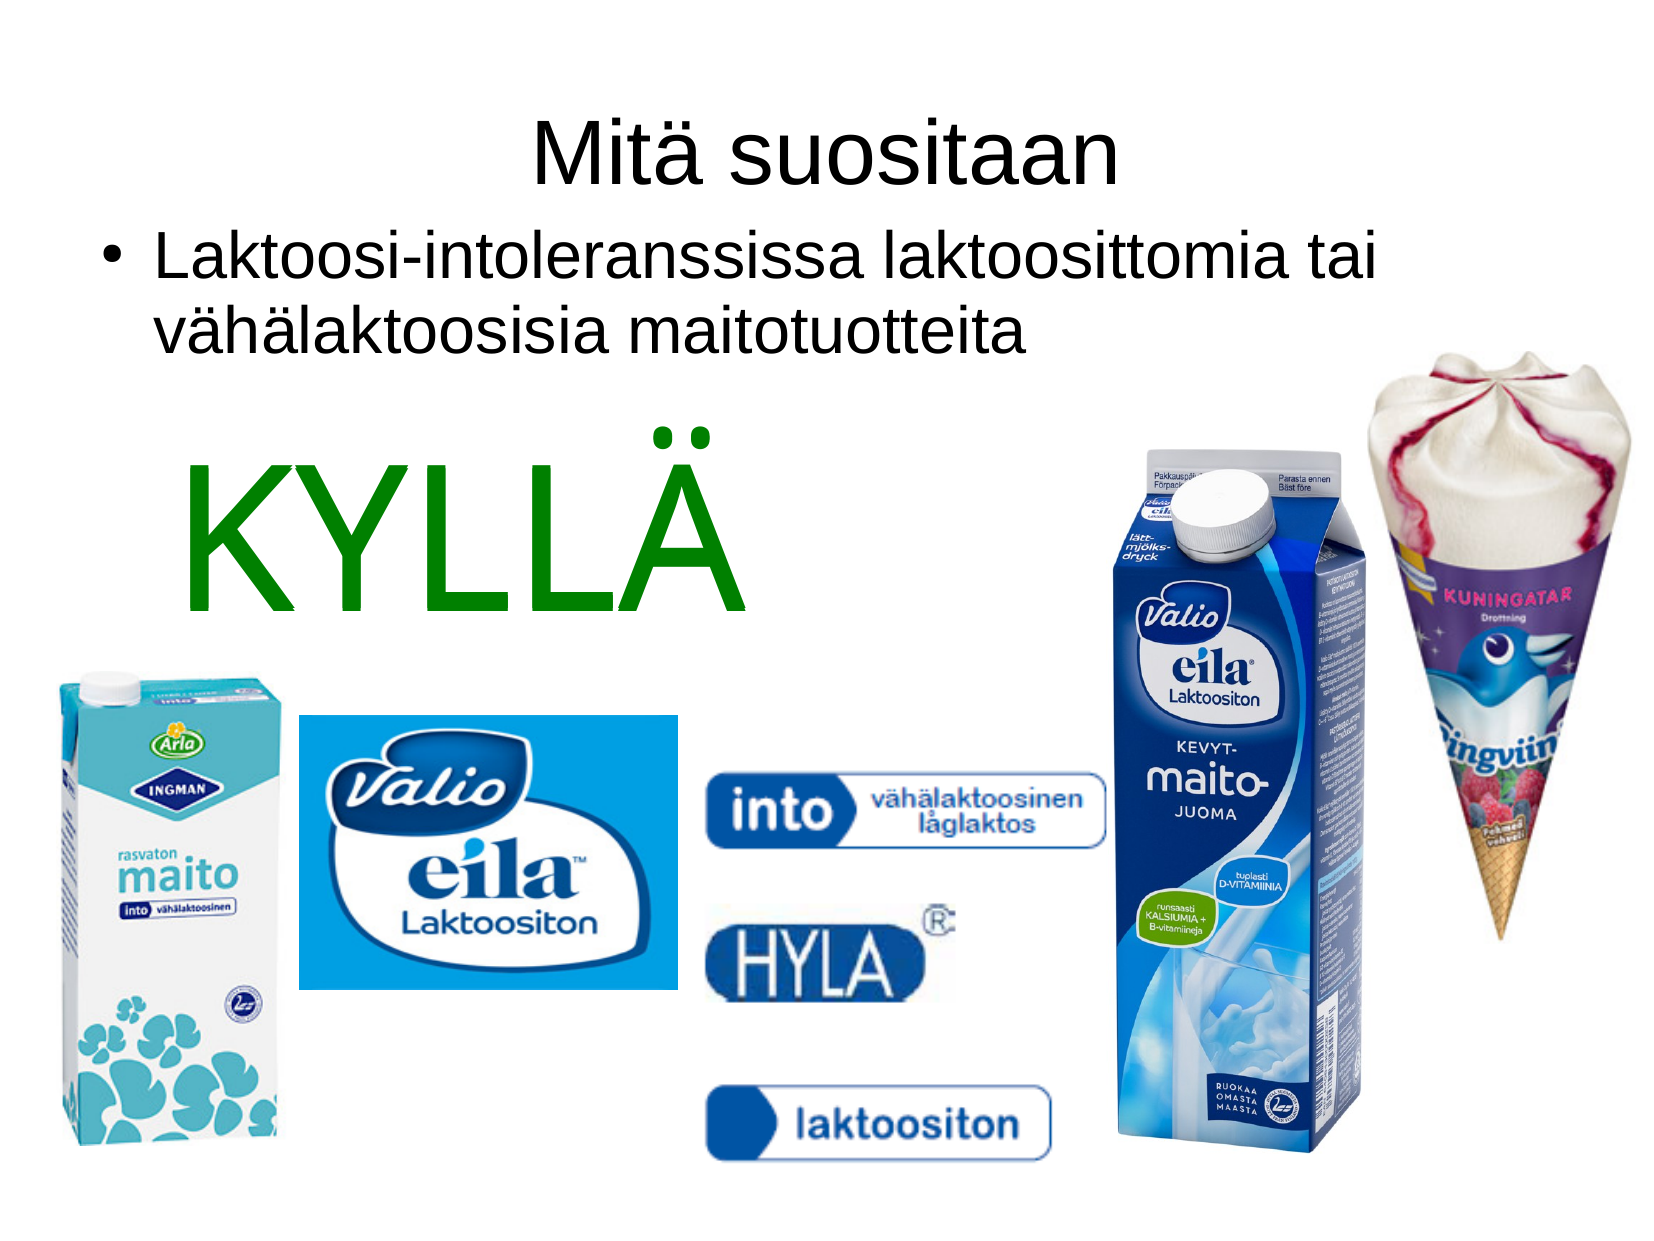

# Mitä suositaan
Laktoosi-intoleranssissa laktoosittomia tai vähälaktoosisia maitotuotteita
KYLLÄ
KYLLÄ